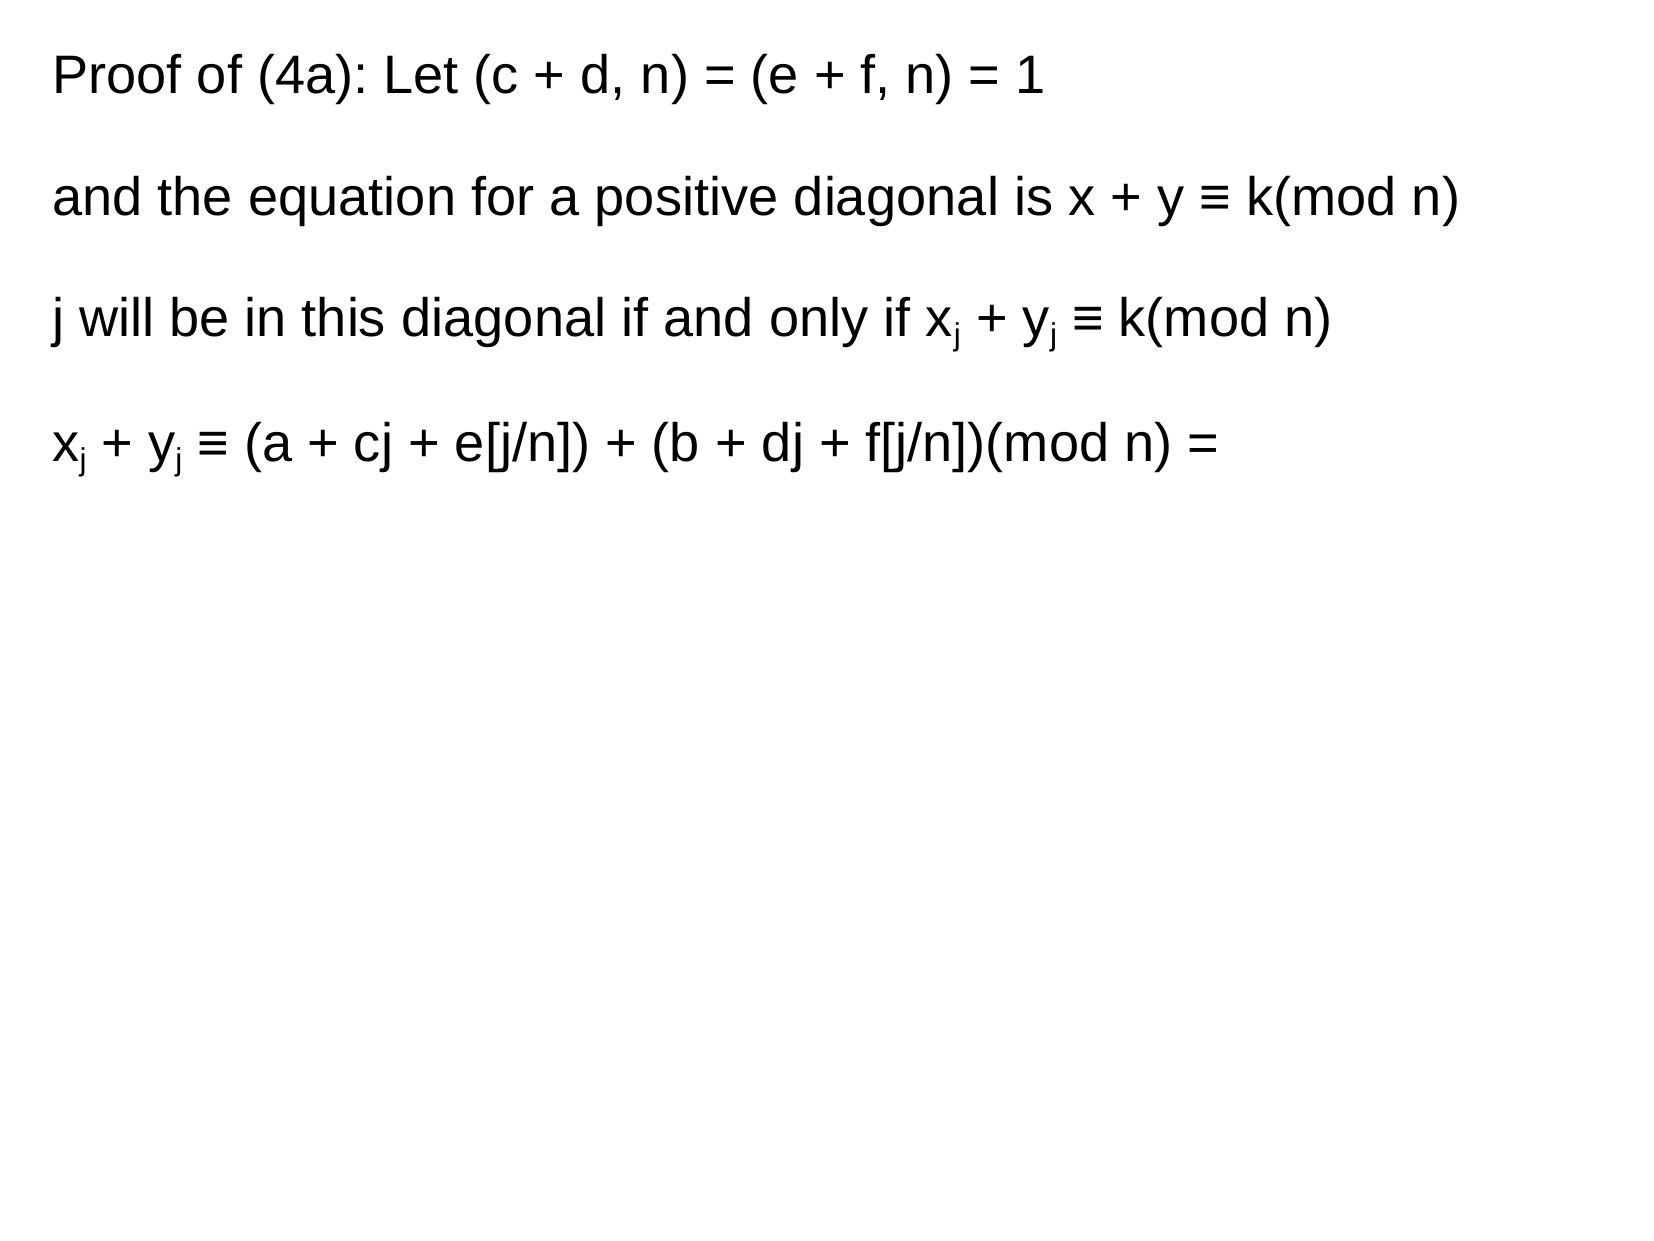

Proof of (4a): Let (c + d, n) = (e + f, n) = 1
and the equation for a positive diagonal is x + y ≡ k(mod n)
j will be in this diagonal if and only if xj + yj ≡ k(mod n)
xj + yj ≡ (a + cj + e[j/n]) + (b + dj + f[j/n])(mod n) =